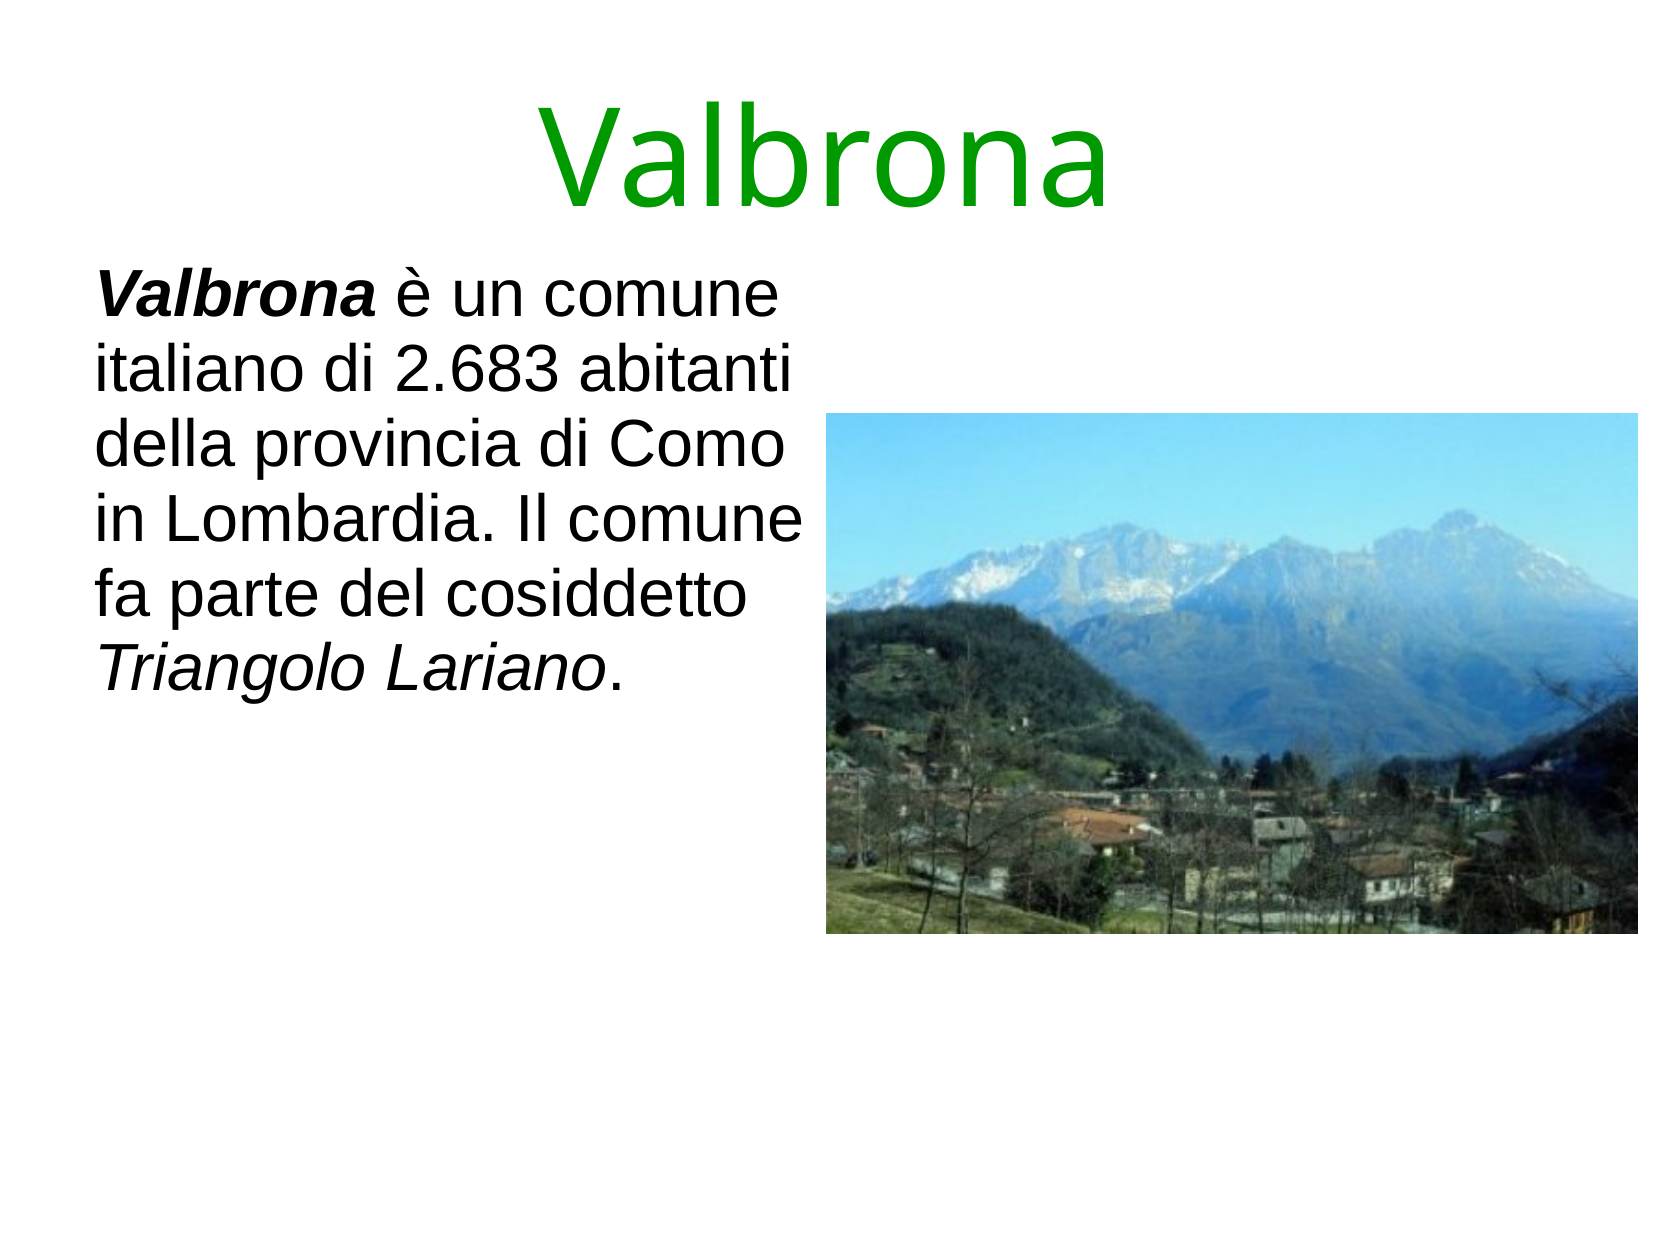

# Valbrona
Valbrona è un comune italiano di 2.683 abitanti della provincia di Como in Lombardia. Il comune fa parte del cosiddetto Triangolo Lariano.